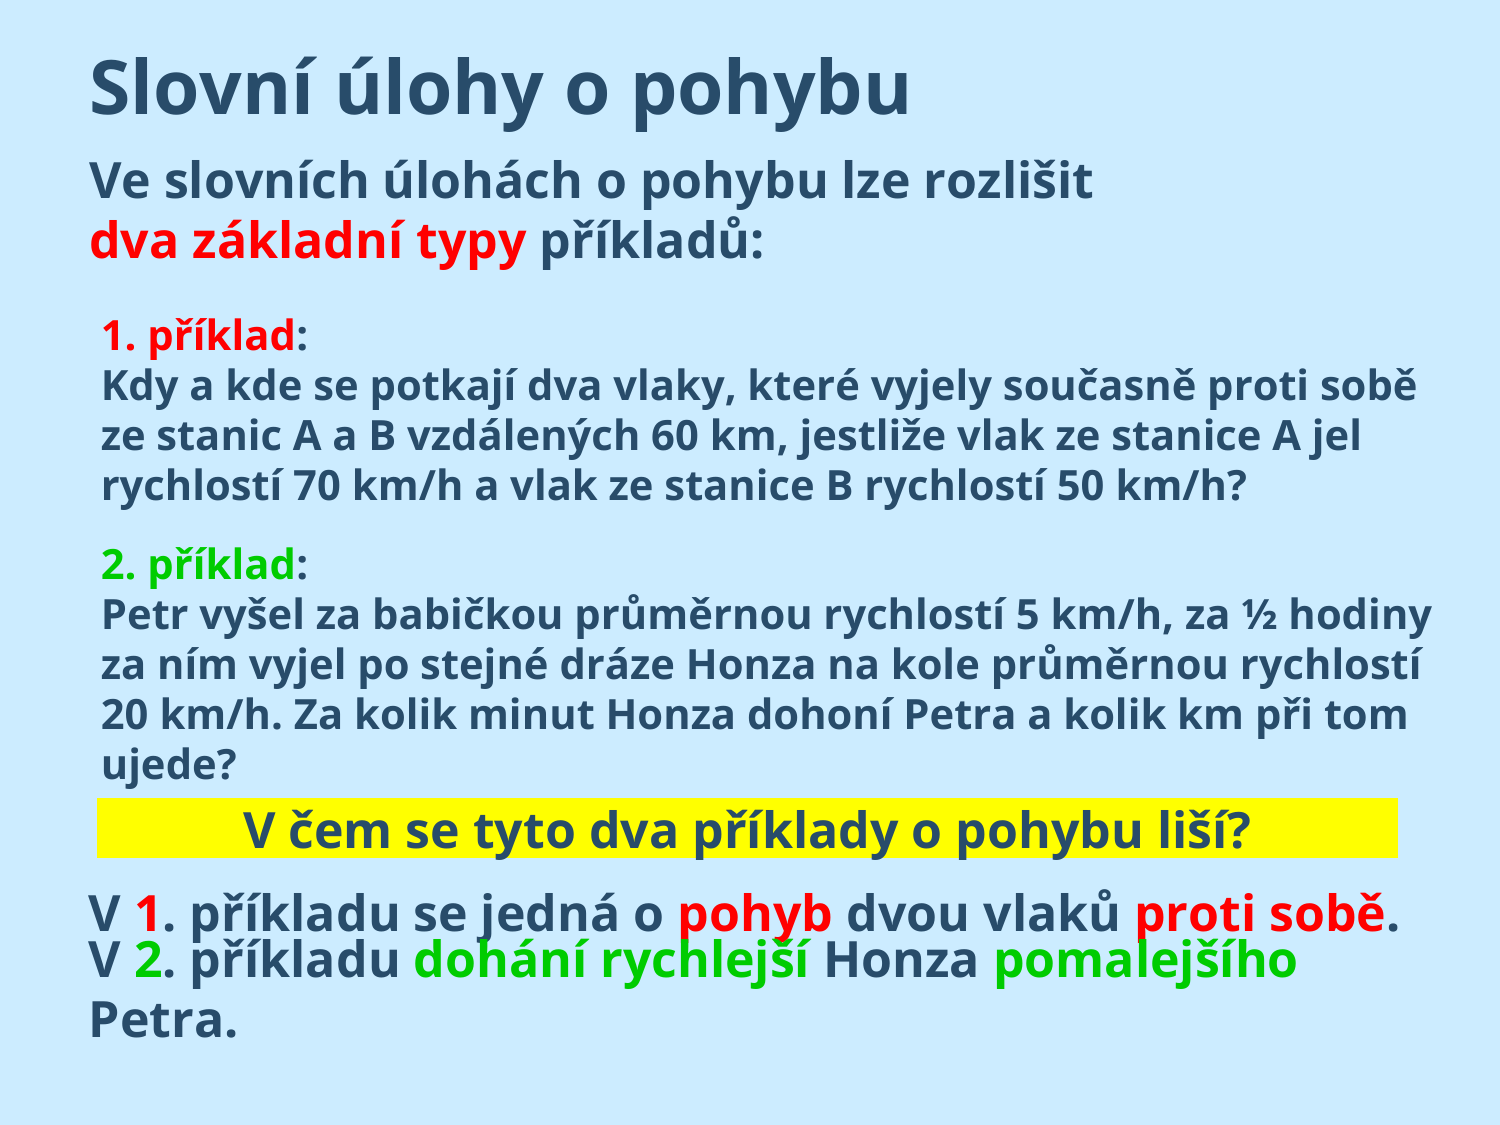

Slovní úlohy o pohybu
Ve slovních úlohách o pohybu lze rozlišit
dva základní typy příkladů:
1. příklad:
Kdy a kde se potkají dva vlaky, které vyjely současně proti sobě
ze stanic A a B vzdálených 60 km, jestliže vlak ze stanice A jel
rychlostí 70 km/h a vlak ze stanice B rychlostí 50 km/h?
2. příklad:
Petr vyšel za babičkou průměrnou rychlostí 5 km/h, za ½ hodiny
za ním vyjel po stejné dráze Honza na kole průměrnou rychlostí
20 km/h. Za kolik minut Honza dohoní Petra a kolik km při tom
ujede?
V čem se tyto dva příklady o pohybu liší?
V 1. příkladu se jedná o pohyb dvou vlaků proti sobě.
V 2. příkladu dohání rychlejší Honza pomalejšího Petra.